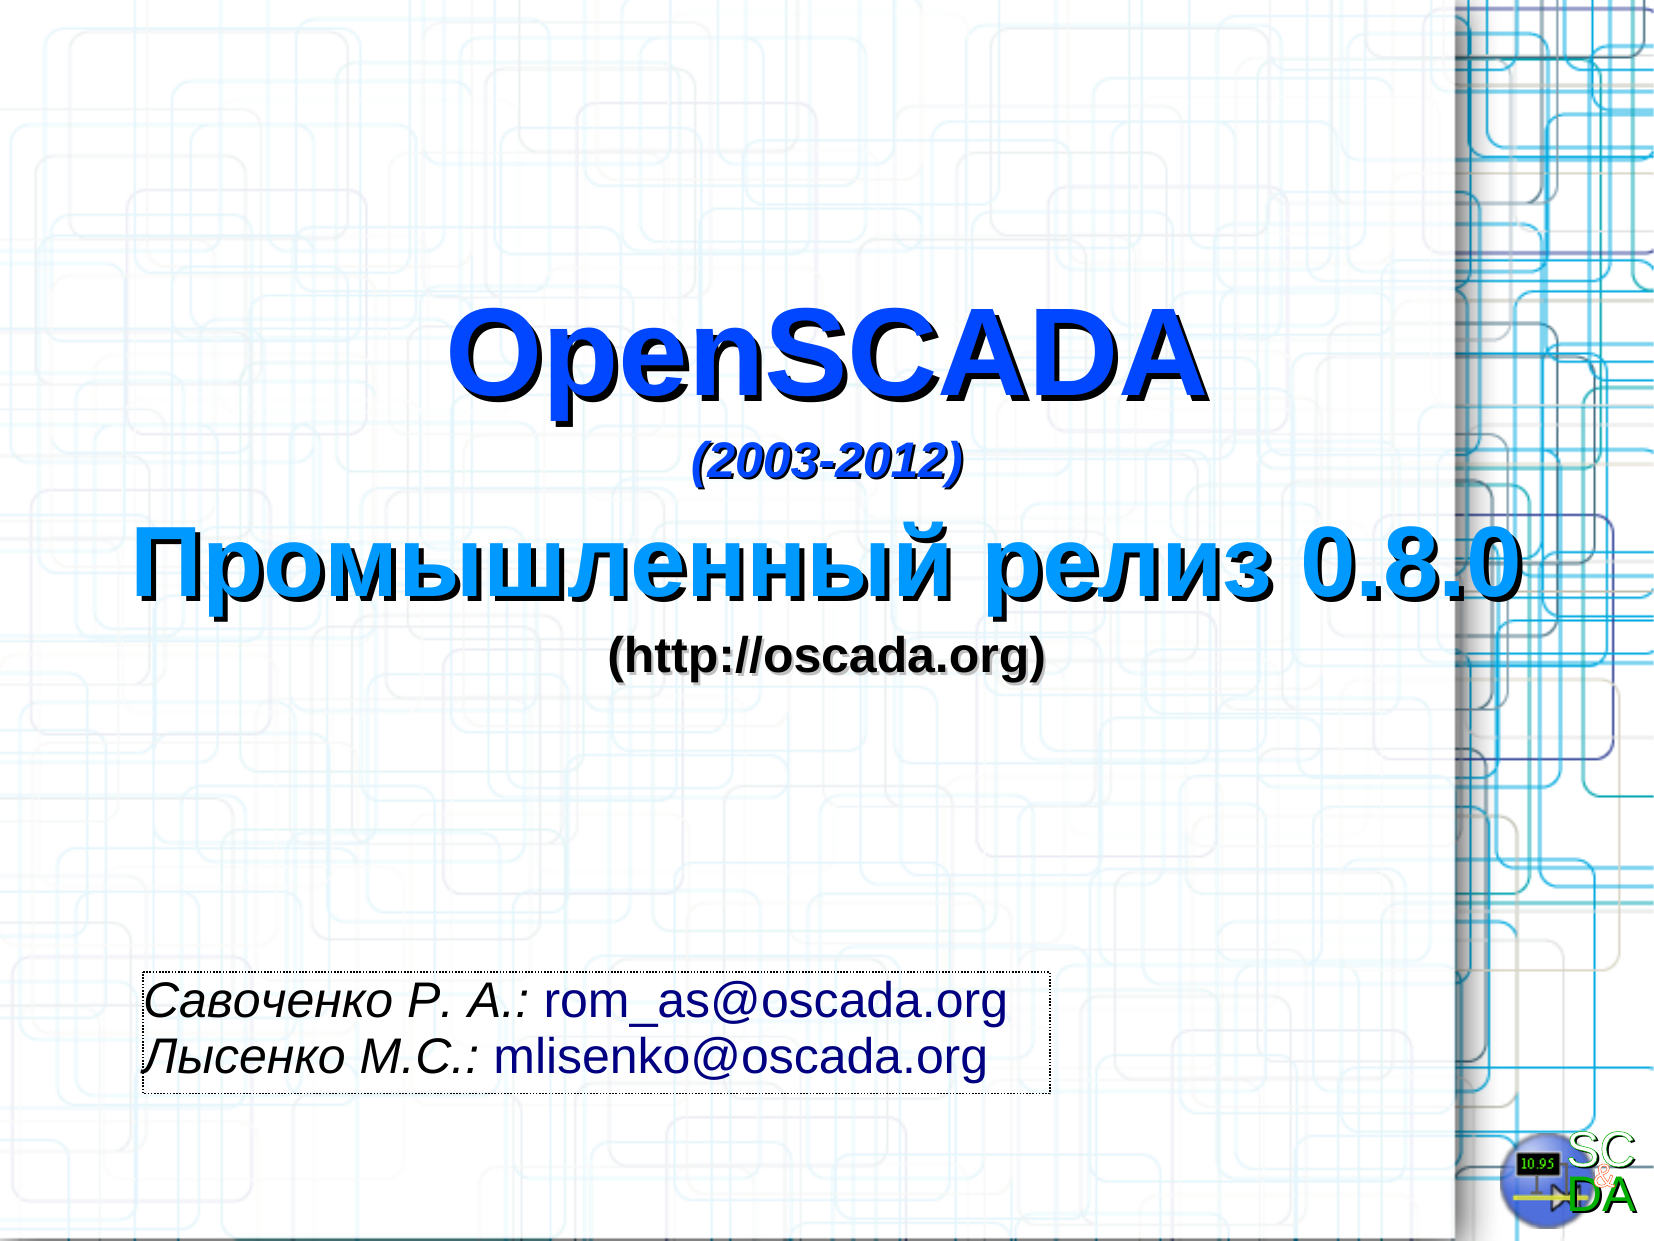

# OpenSCADA (2003-2012) Промышленный релиз 0.8.0 (http://oscada.org)
Савоченко Р. А.: rom_as@oscada.org
Лысенко М.С.: mlisenko@oscada.org